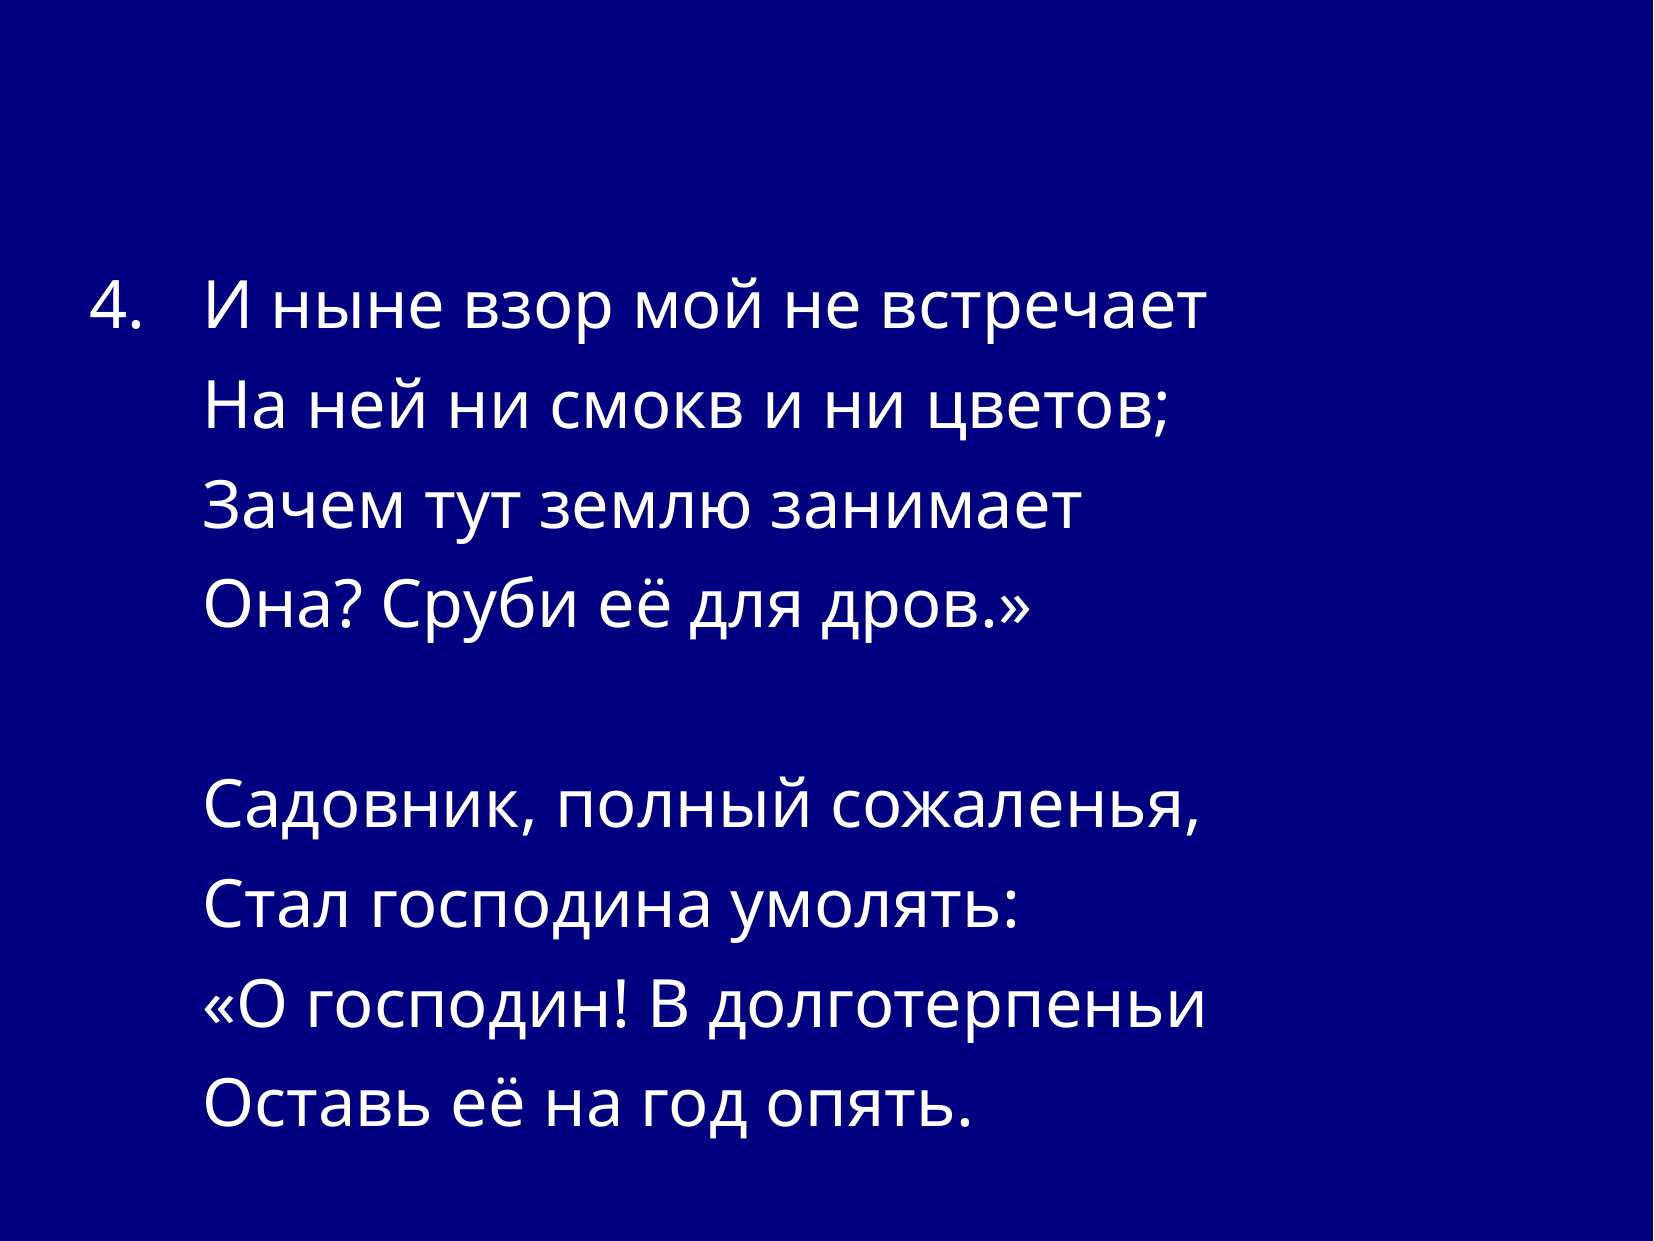

4.	И ныне взор мой не встречает
	На ней ни смокв и ни цветов;
	Зачем тут землю занимает
	Она? Сруби её для дров.»
	Садовник, полный сожаленья,
	Стал господина умолять:
	«О господин! В долготерпеньи
	Оставь её на год опять.